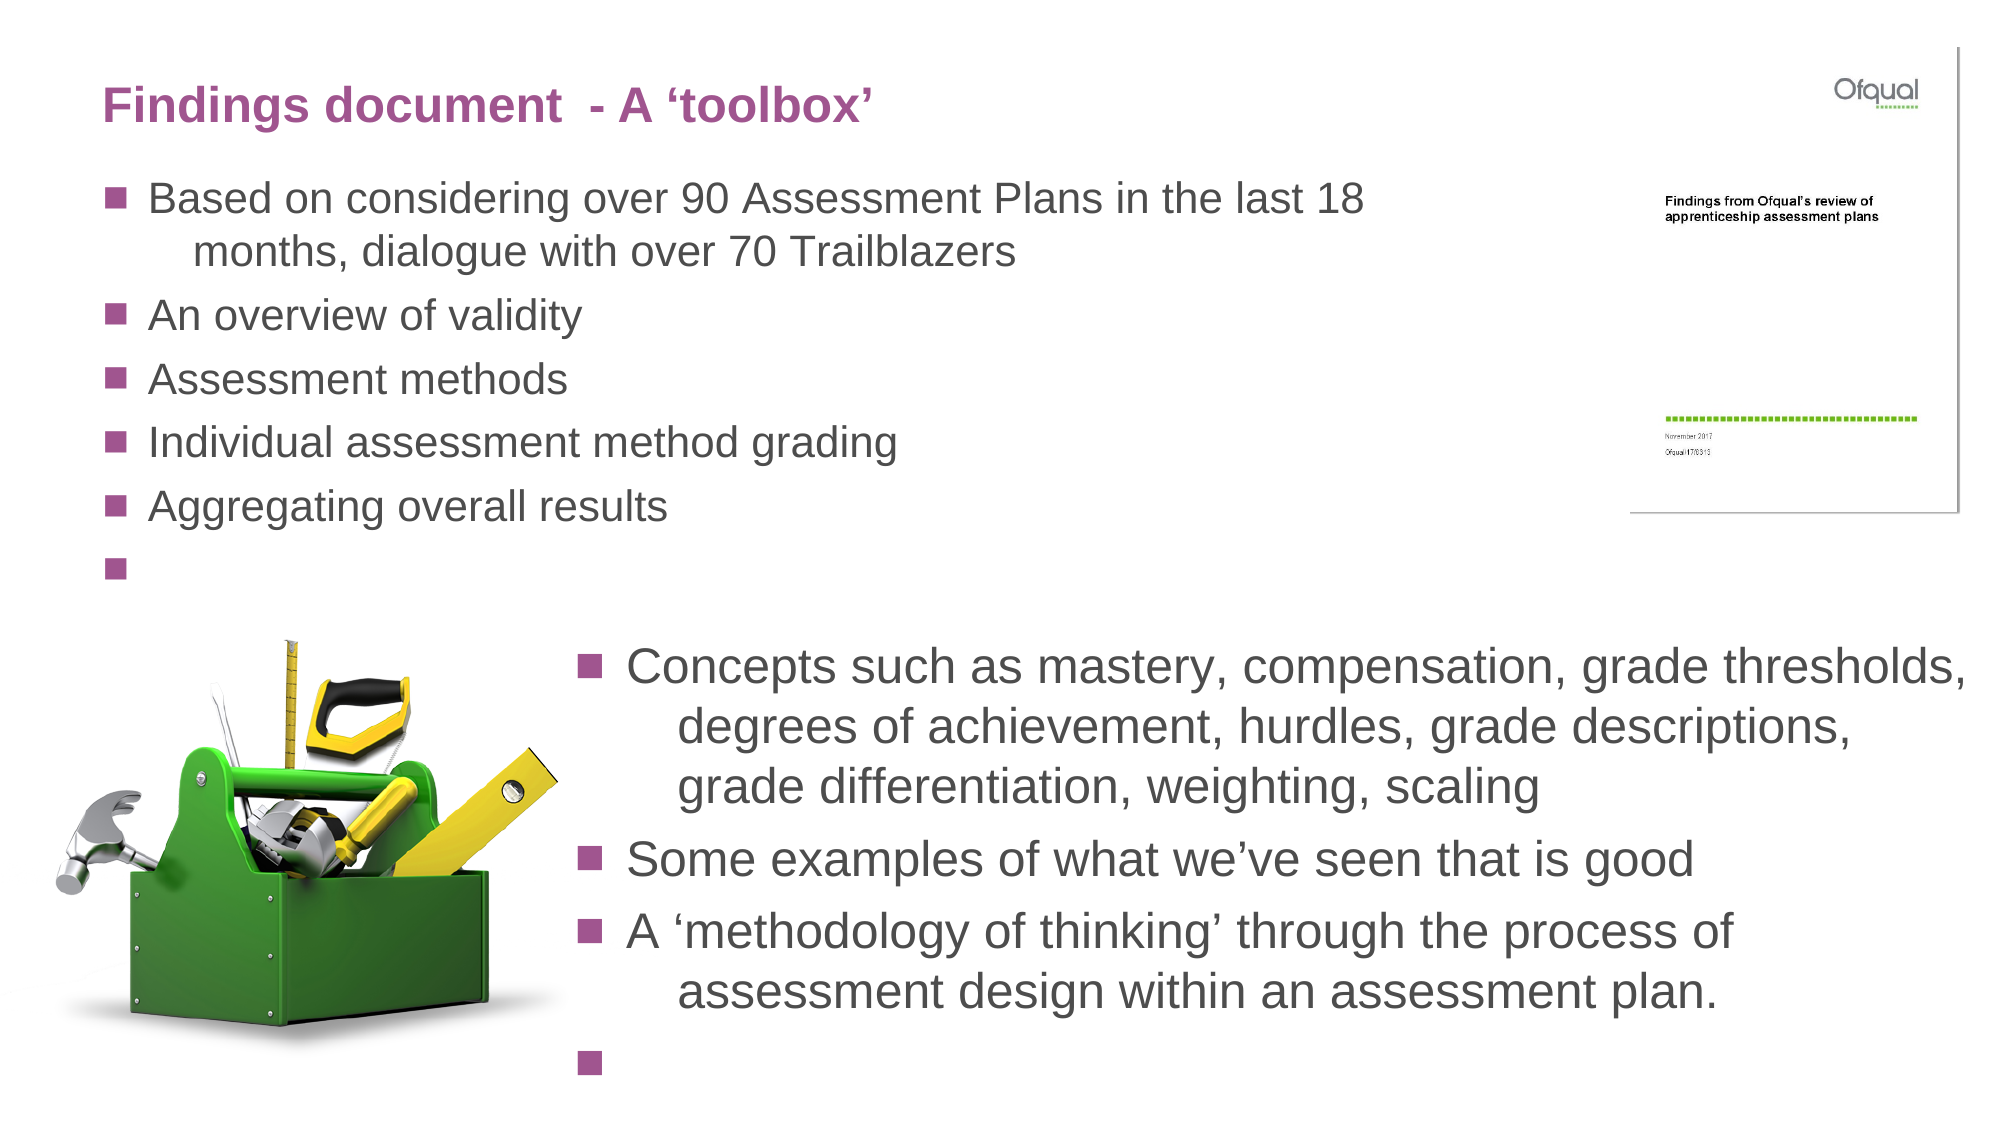

- A ‘toolbox’
# Findings document
Based on considering over 90 Assessment Plans in the last 18 months, dialogue with over 70 Trailblazers
An overview of validity
Assessment methods
Individual assessment method grading
Aggregating overall results
Concepts such as mastery, compensation, grade thresholds, degrees of achievement, hurdles, grade descriptions, grade differentiation, weighting, scaling
Some examples of what we’ve seen that is good
A ‘methodology of thinking’ through the process of assessment design within an assessment plan.